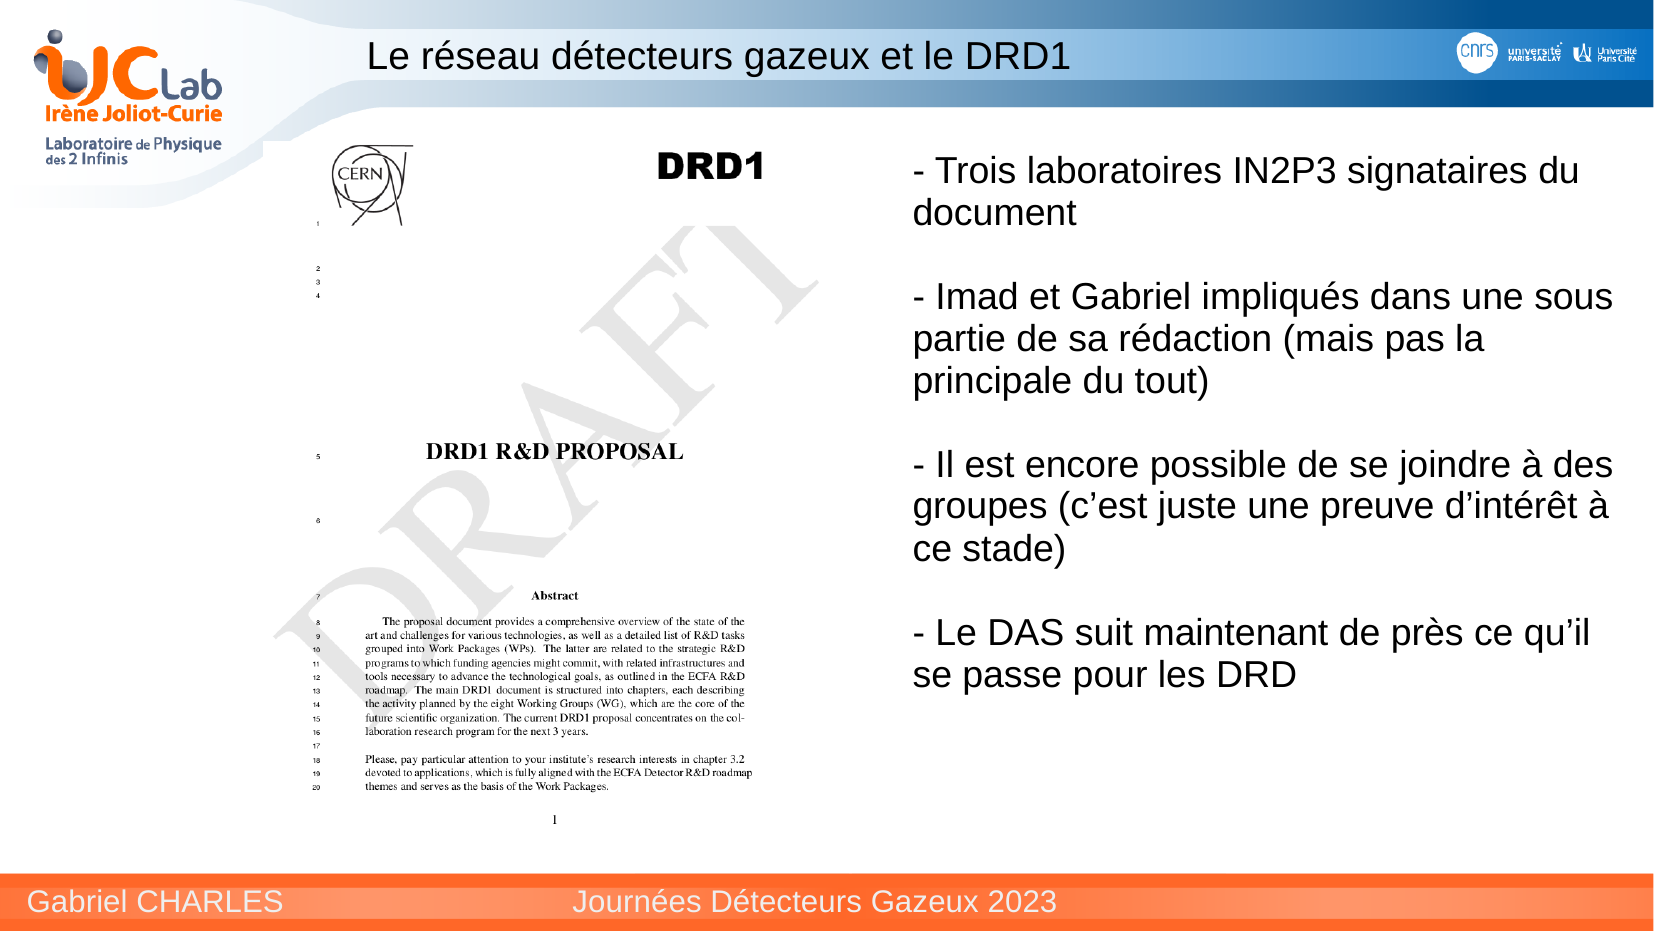

# Le réseau détecteurs gazeux et le DRD1
- Trois laboratoires IN2P3 signataires du document
- Imad et Gabriel impliqués dans une sous partie de sa rédaction (mais pas la principale du tout)
- Il est encore possible de se joindre à des groupes (c’est juste une preuve d’intérêt à ce stade)
- Le DAS suit maintenant de près ce qu’il se passe pour les DRD